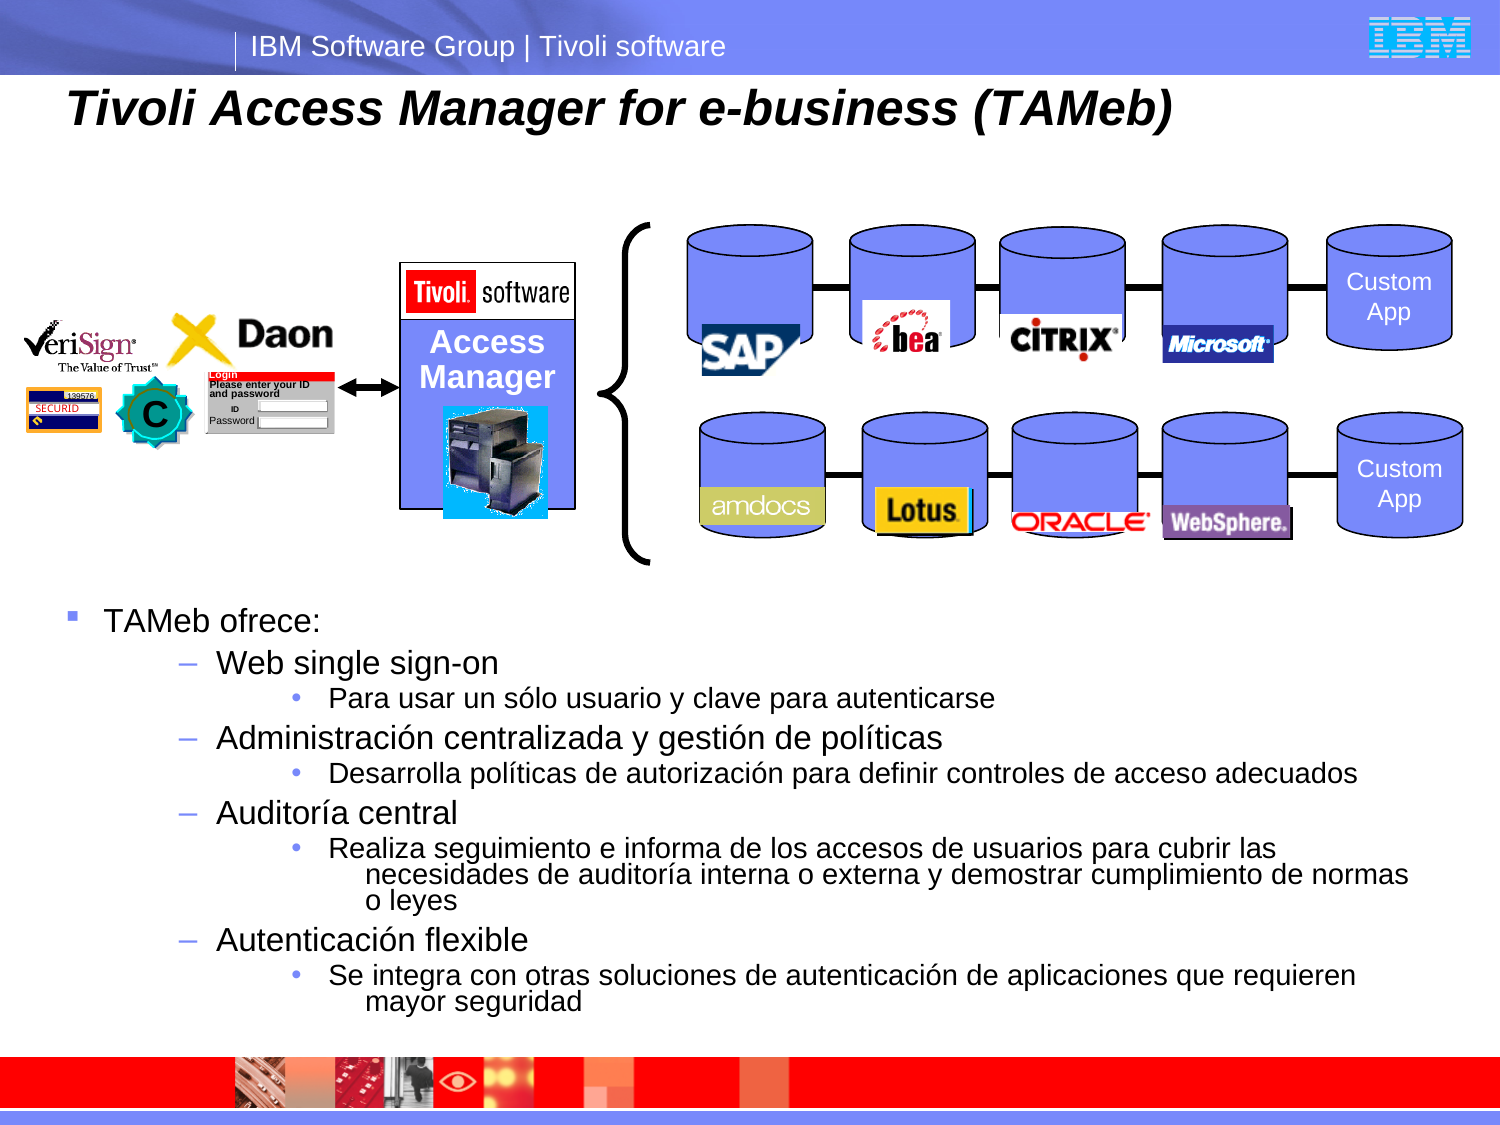

# Tivoli Access Manager for e-business (TAMeb)
Custom App
Access Manager
Login
Please enter your ID and password
ID
Password
C
139576
SECURID
CustomApp
TAMeb ofrece:
Web single sign-on
Para usar un sólo usuario y clave para autenticarse
Administración centralizada y gestión de políticas
Desarrolla políticas de autorización para definir controles de acceso adecuados
Auditoría central
Realiza seguimiento e informa de los accesos de usuarios para cubrir las necesidades de auditoría interna o externa y demostrar cumplimiento de normas o leyes
Autenticación flexible
Se integra con otras soluciones de autenticación de aplicaciones que requieren mayor seguridad